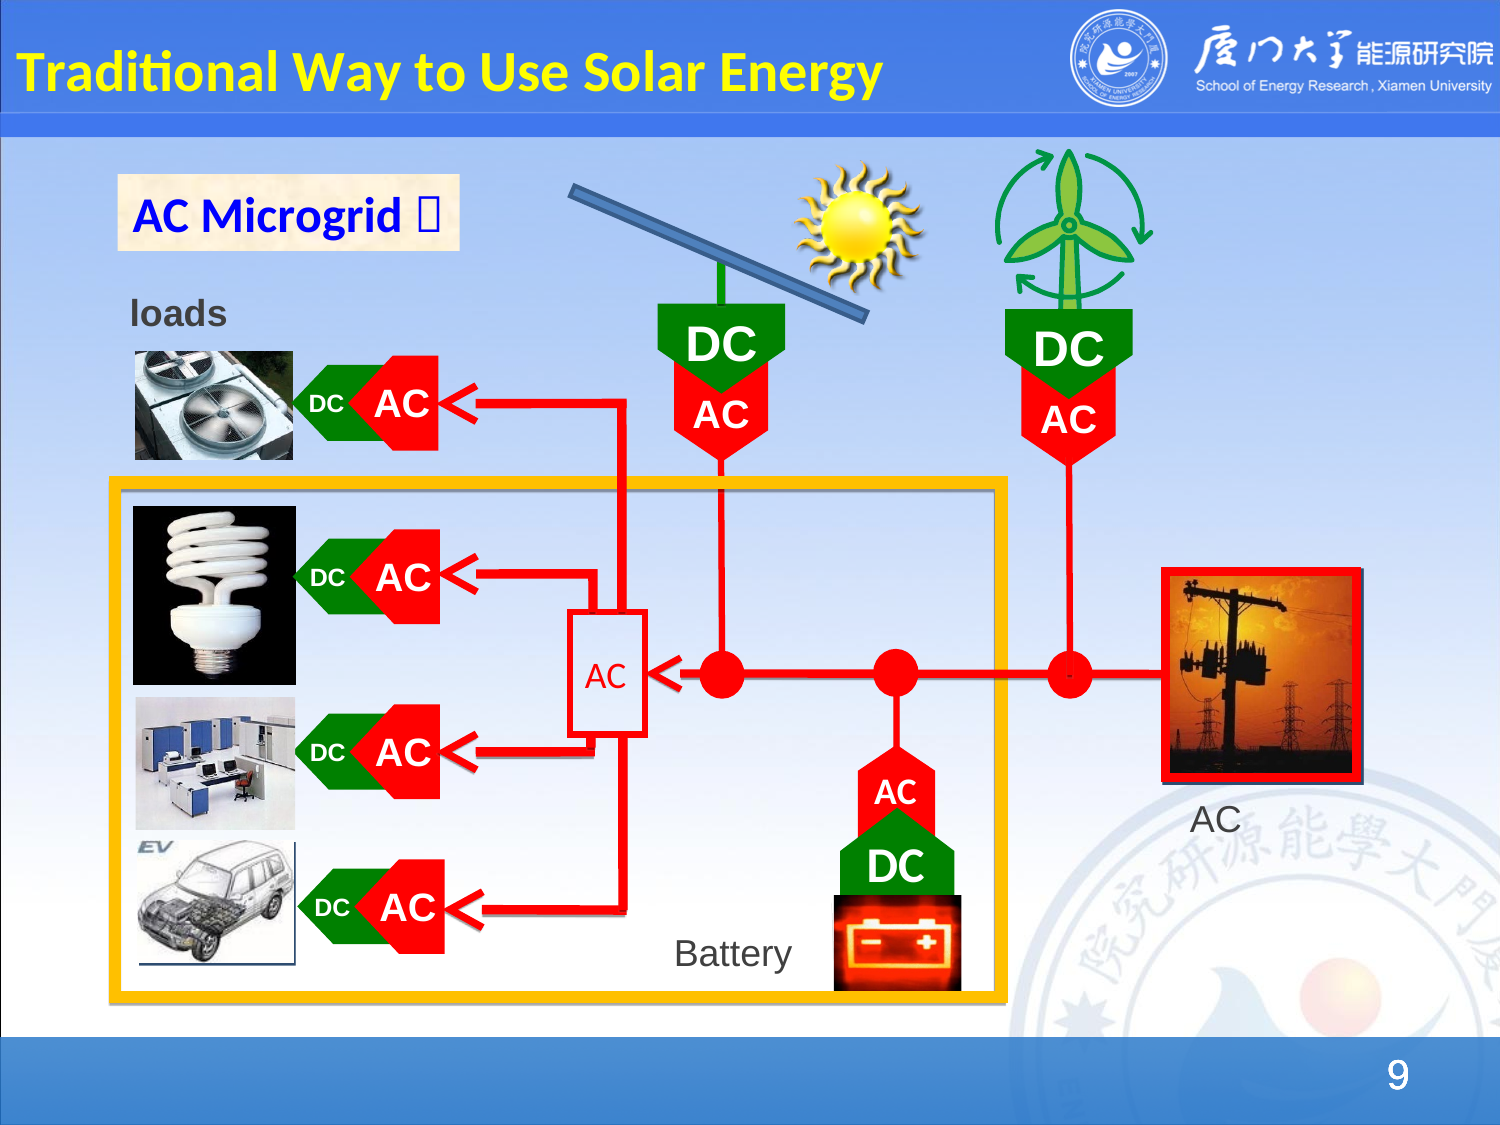

Traditional Way to Use Solar Energy
AC Microgrid：
loads
DC
AC
DC
AC
AC
DC
AC
DC
AC
AC
DC
AC
DC
AC
AC
DC
Battery